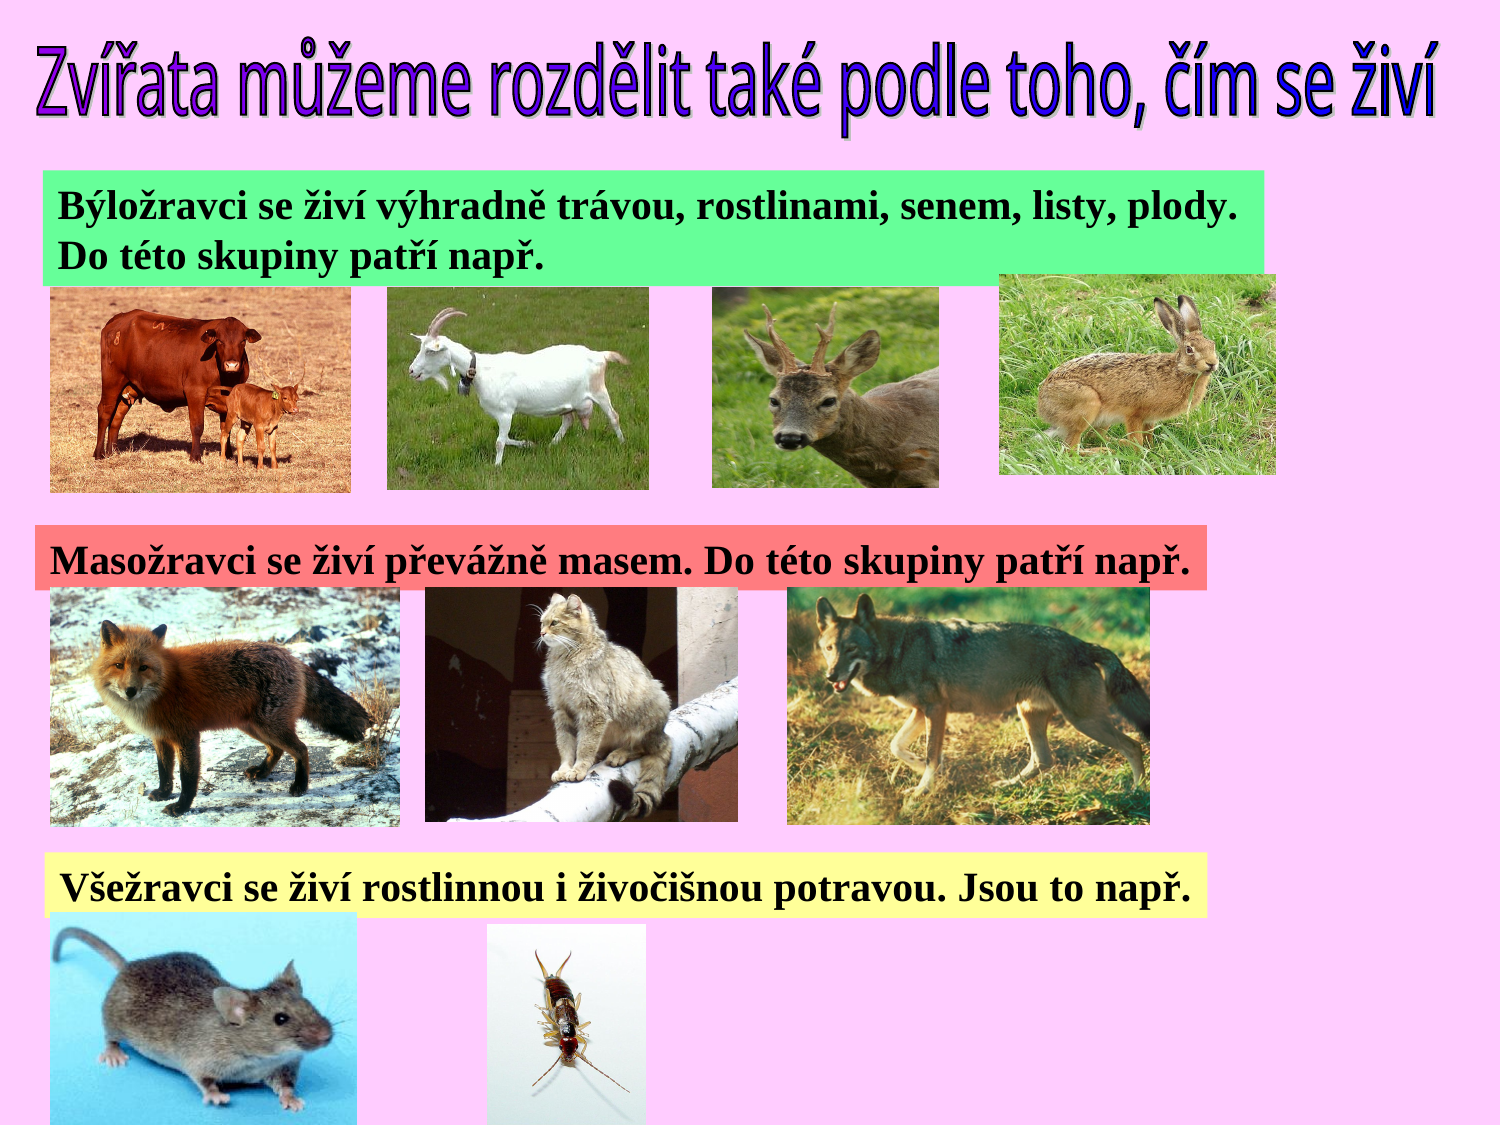

Zvířata můžeme rozdělit také podle toho, čím se živí
Býložravci se živí výhradně trávou, rostlinami, senem, listy, plody.
Do této skupiny patří např.
Masožravci se živí převážně masem. Do této skupiny patří např.
Všežravci se živí rostlinnou i živočišnou potravou. Jsou to např.